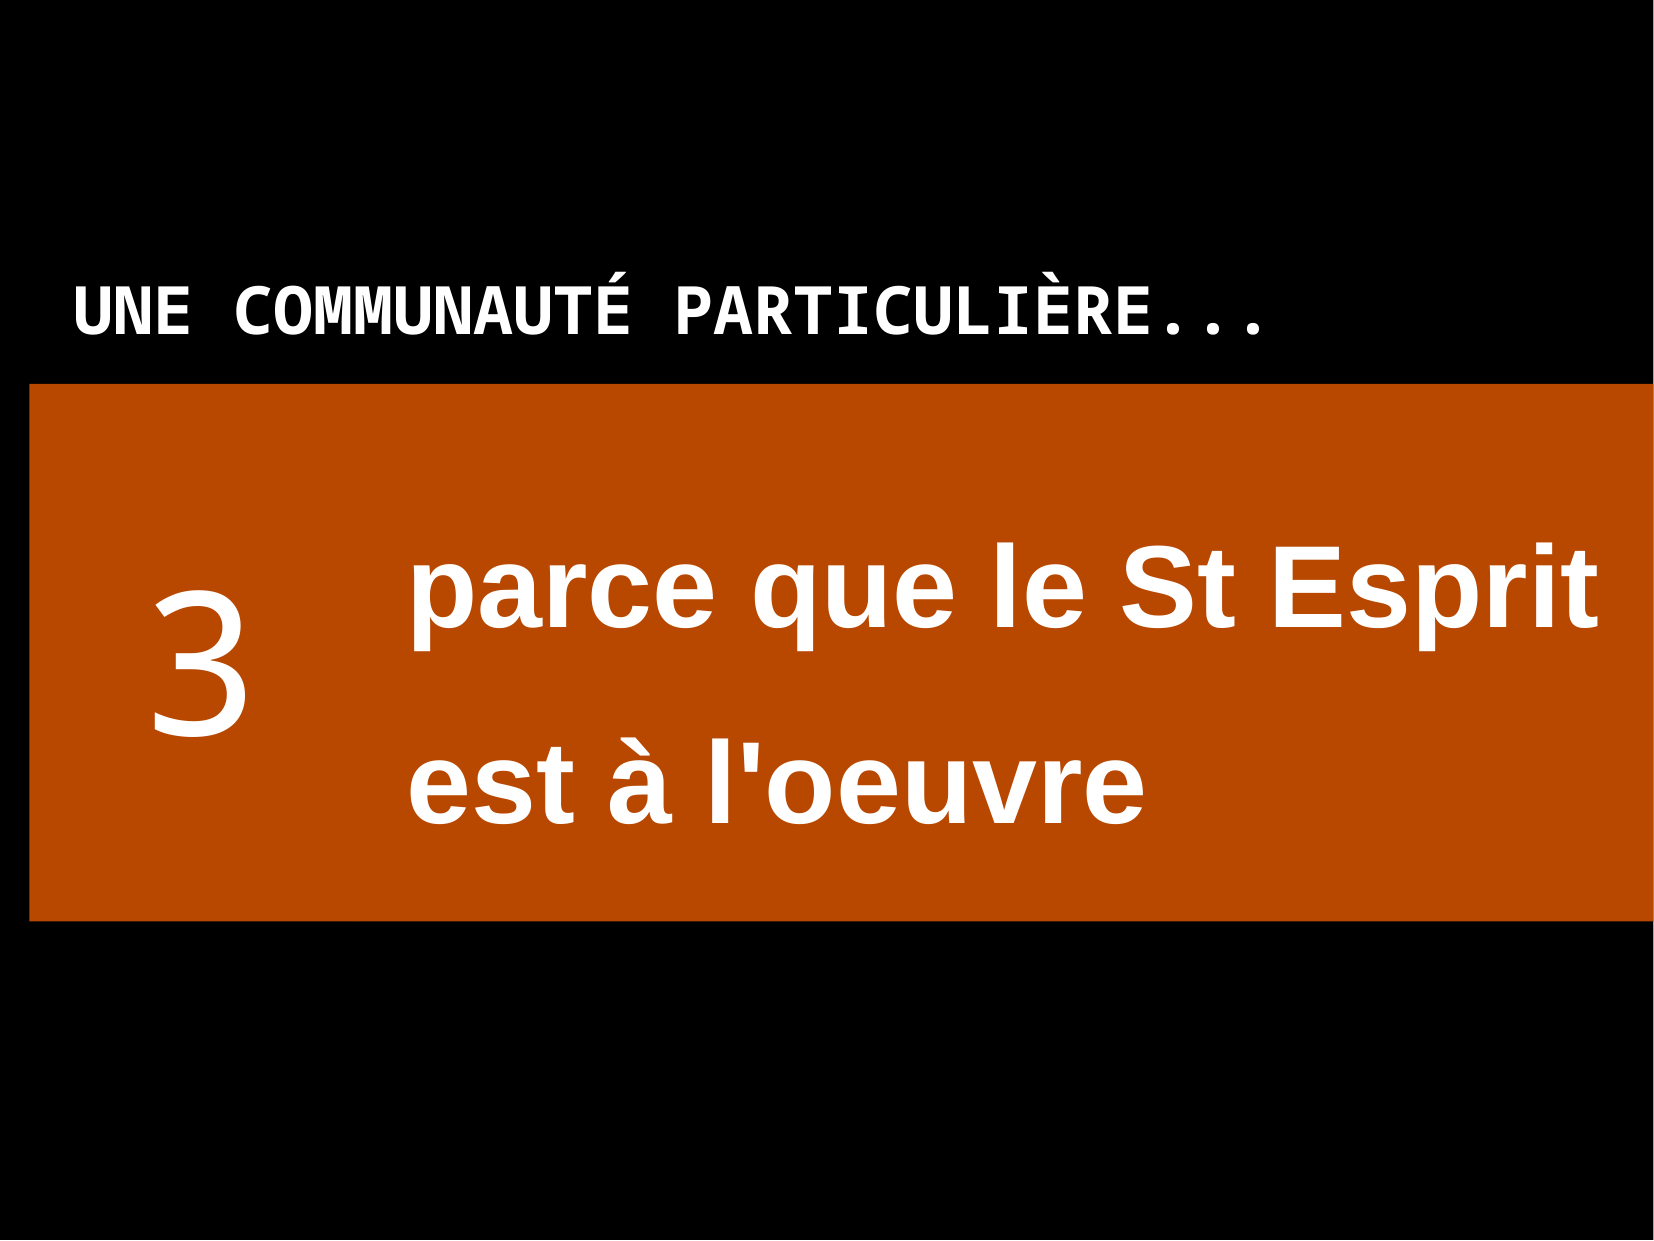

UNE COMMUNAUTÉ PARTICULIÈRE...
parce que le St Esprit est à l'oeuvre
3